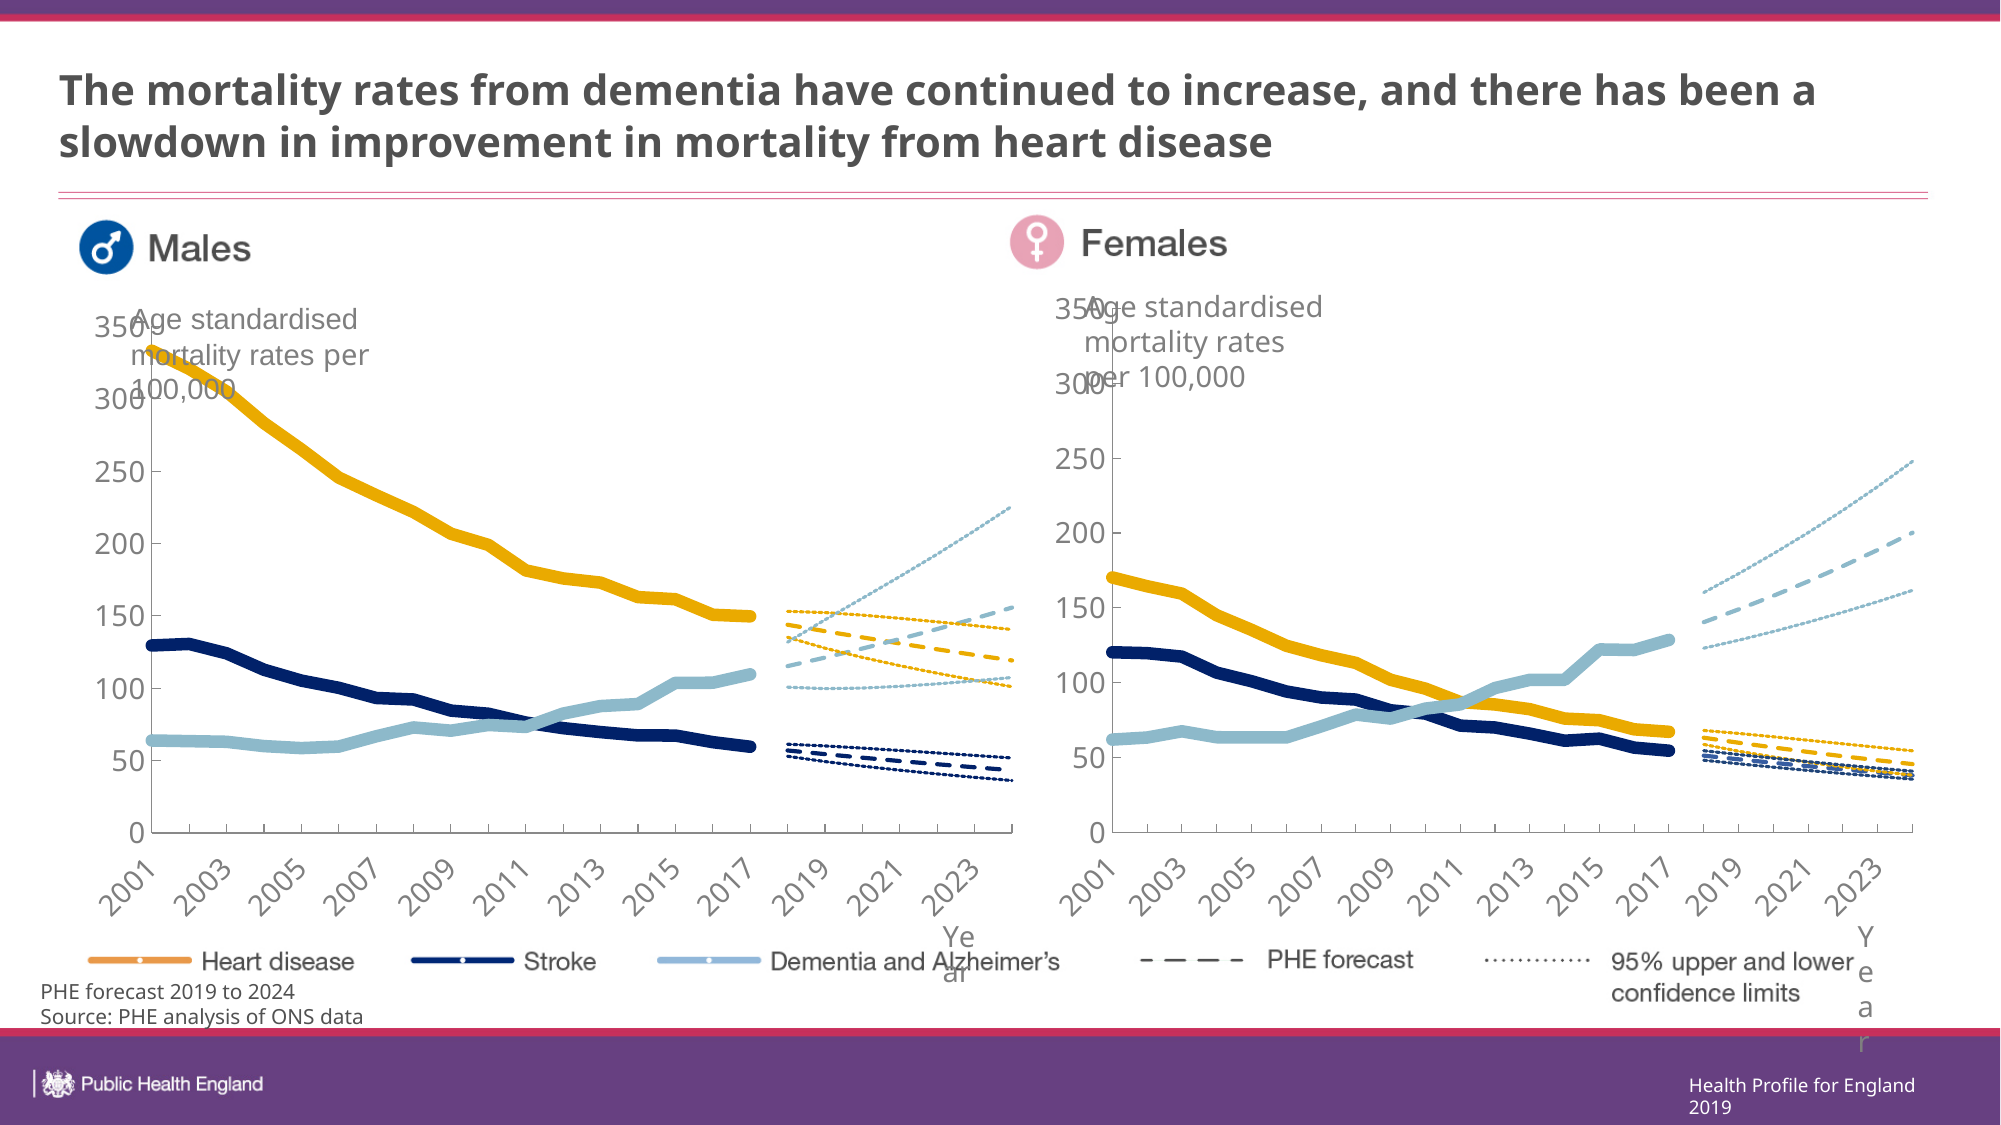

# The mortality rates from dementia have continued to increase, and there has been a slowdown in improvement in mortality from heart disease
### Chart
| Category | Heart Disease | Heart Disease Projection | Stroke | Stroke Projection | Dementia | Dementia Projection | LCI - CHD | UCI - CHD | LCI - Dementia | UCI - Dementia | LCI - stroke | UCI - stroke |
|---|---|---|---|---|---|---|---|---|---|---|---|---|
| 2001 | 170.311280403586 | None | 120.380817784605 | None | 62.0584193797303 | None | None | None | None | None | None | None |
| 2002 | 164.461145599358 | None | 119.769205571287 | None | 63.4441426402712 | None | None | None | None | None | None | None |
| 2003 | 159.513115685147 | None | 117.479074902225 | None | 67.6276044144666 | None | None | None | None | None | None | None |
| 2004 | 145.103919669324 | None | 106.770223117004 | None | 63.6496553141733 | None | None | None | None | None | None | None |
| 2005 | 135.37903259661 | None | 101.051993965627 | None | 63.5504928254193 | None | None | None | None | None | None | None |
| 2006 | 124.74428459278 | None | 94.2078870269634 | None | 63.5037559829715 | None | None | None | None | None | None | None |
| 2007 | 118.427565483118 | None | 90.1704882643667 | None | 70.8837230587265 | None | None | None | None | None | None | None |
| 2008 | 113.269030133292 | None | 88.8131649936208 | None | 78.7770457795232 | None | None | None | None | None | None | None |
| 2009 | 102.010120076545 | None | 81.6363447845872 | None | 76.1221357289974 | None | None | None | None | None | None | None |
| 2010 | 96.0835190004217 | None | 79.4487997797654 | None | 82.7687492592511 | None | None | None | None | None | None | None |
| 2011 | 87.1432487668048 | None | 71.4182888589427 | None | 85.5522167221347 | None | None | None | None | None | None | None |
| 2012 | 85.5306663526003 | None | 70.169180405003 | None | 96.4782904913091 | None | None | None | None | None | None | None |
| 2013 | 82.3798641792331 | None | 66.0588916939398 | None | 101.966707846059 | None | None | None | None | None | None | None |
| 2014 | 76.0953018246208 | None | 61.3128084519152 | None | 101.967927643575 | None | None | None | None | None | None | None |
| 2015 | 75.0191541856222 | None | 62.689904287151 | None | 122.290496349494 | None | None | None | None | None | None | None |
| 2016 | 68.9232145442323 | None | 56.7053672430252 | None | 121.86405334304 | None | None | None | None | None | None | None |
| 2017 | 67.262812972637 | None | 54.6797620860568 | None | 128.615473513817 | None | None | None | None | None | None | None |
| 2018 | None | 63.33 | None | 51.4 | None | 140.45 | 58.82 | 68.19 | 123.1 | 160.25 | 48.32 | 54.66 |
| 2019 | None | 59.99 | None | 48.92 | None | 149.0 | 54.34 | 66.22 | 128.42 | 172.86 | 45.93 | 52.11 |
| 2020 | None | 56.82 | None | 46.57 | None | 158.06 | 50.46 | 63.98 | 134.21 | 186.16 | 43.67 | 49.67 |
| 2021 | None | 53.82 | None | 44.33 | None | 167.68 | 46.99 | 61.64 | 140.43 | 200.23 | 41.51 | 47.34 |
| 2022 | None | 50.97 | None | 42.2 | None | 177.89 | 43.84 | 59.27 | 147.09 | 215.14 | 39.46 | 45.12 |
| 2023 | None | 48.28 | None | 40.17 | None | 188.71 | 40.96 | 56.91 | 154.18 | 230.98 | 37.52 | 43.0 |
| 2024 | None | 45.73 | None | 38.24 | None | 200.2 | 38.31 | 54.59 | 161.73 | 247.82 | 35.67 | 40.99 |Age standardised mortality rates per 100,000
Year
### Chart
| Category | Heart Disease | Heart Disease Projection | Stroke | Stroke Projection | Dementia | Dementia Projection | LCI - CHD | UCI - CHD | LCI - Dementia | UCI - Dementia | LCI - Stroke | Series12 |
|---|---|---|---|---|---|---|---|---|---|---|---|---|
| 2001 | 333.20473883933 | None | 129.523498200935 | None | 63.8644283103861 | None | None | None | None | None | None | None |
| 2002 | 320.725673628384 | None | 130.598022250329 | None | 63.4506292471668 | None | None | None | None | None | None | None |
| 2003 | 305.022760090288 | None | 124.125029098749 | None | 62.9667828868424 | None | None | None | None | None | None | None |
| 2004 | 283.217234504319 | None | 112.763703571096 | None | 60.0018670959785 | None | None | None | None | None | None | None |
| 2005 | 265.020287448514 | None | 105.244685374683 | None | 58.5988476174235 | None | None | None | None | None | None | None |
| 2006 | 245.559674566953 | None | 100.272015351057 | None | 59.6812311924212 | None | None | None | None | None | None | None |
| 2007 | 233.371752101349 | None | 93.2794191527566 | None | 66.7926194198747 | None | None | None | None | None | None | None |
| 2008 | 221.725763371971 | None | 92.2158554430177 | None | 72.9159486429956 | None | None | None | None | None | None | None |
| 2009 | 206.772881882092 | None | 84.5273324279363 | None | 70.658507437196 | None | None | None | None | None | None | None |
| 2010 | 199.036463282338 | None | 82.3507343325729 | None | 74.6188276376259 | None | None | None | None | None | None | None |
| 2011 | 181.389756396566 | None | 76.2814117730698 | None | 73.2383068754197 | None | None | None | None | None | None | None |
| 2012 | 175.86417768972 | None | 72.4239855273724 | None | 82.4938825290231 | None | None | None | None | None | None | None |
| 2013 | 172.963026646318 | None | 69.6589544535406 | None | 87.6934700855462 | None | None | None | None | None | None | None |
| 2014 | 162.977787844033 | None | 67.3955472764974 | None | 89.0453056304888 | None | None | None | None | None | None | None |
| 2015 | 161.496703667645 | None | 67.3090106095045 | None | 103.717700469572 | None | None | None | None | None | None | None |
| 2016 | 150.758522889937 | None | 62.7365204520227 | None | 103.791066239662 | None | None | None | None | None | None | None |
| 2017 | 149.648215979615 | None | 59.5503143708096 | None | 109.575981031489 | None | None | None | None | None | None | None |
| 2018 | None | 143.88 | None | 57.0 | None | 115.24 | 135.2 | 153.11 | 100.75 | 131.82 | 52.98 | 61.33 |
| 2019 | None | 139.43 | None | 54.45 | None | 121.18 | 127.67 | 152.27 | 99.7 | 147.28 | 49.32 | 60.12 |
| 2020 | None | 135.12 | None | 52.02 | None | 127.41 | 121.29 | 150.52 | 100.13 | 162.13 | 46.17 | 58.61 |
| 2021 | None | 130.94 | None | 49.7 | None | 133.97 | 115.59 | 148.33 | 101.32 | 177.15 | 43.35 | 56.97 |
| 2022 | None | 126.89 | None | 47.48 | None | 140.87 | 110.37 | 145.87 | 103.0 | 192.66 | 40.78 | 55.27 |
| 2023 | None | 122.97 | None | 45.35 | None | 148.12 | 105.55 | 143.26 | 105.05 | 208.85 | 38.42 | 53.55 |
| 2024 | None | 119.16 | None | 43.33 | None | 155.75 | 101.04 | 140.54 | 107.42 | 225.82 | 36.23 | 51.82 |Age standardised mortality rates per 100,000
Year
PHE forecast 2019 to 2024
Source: PHE analysis of ONS data
Health Profile for England 2019